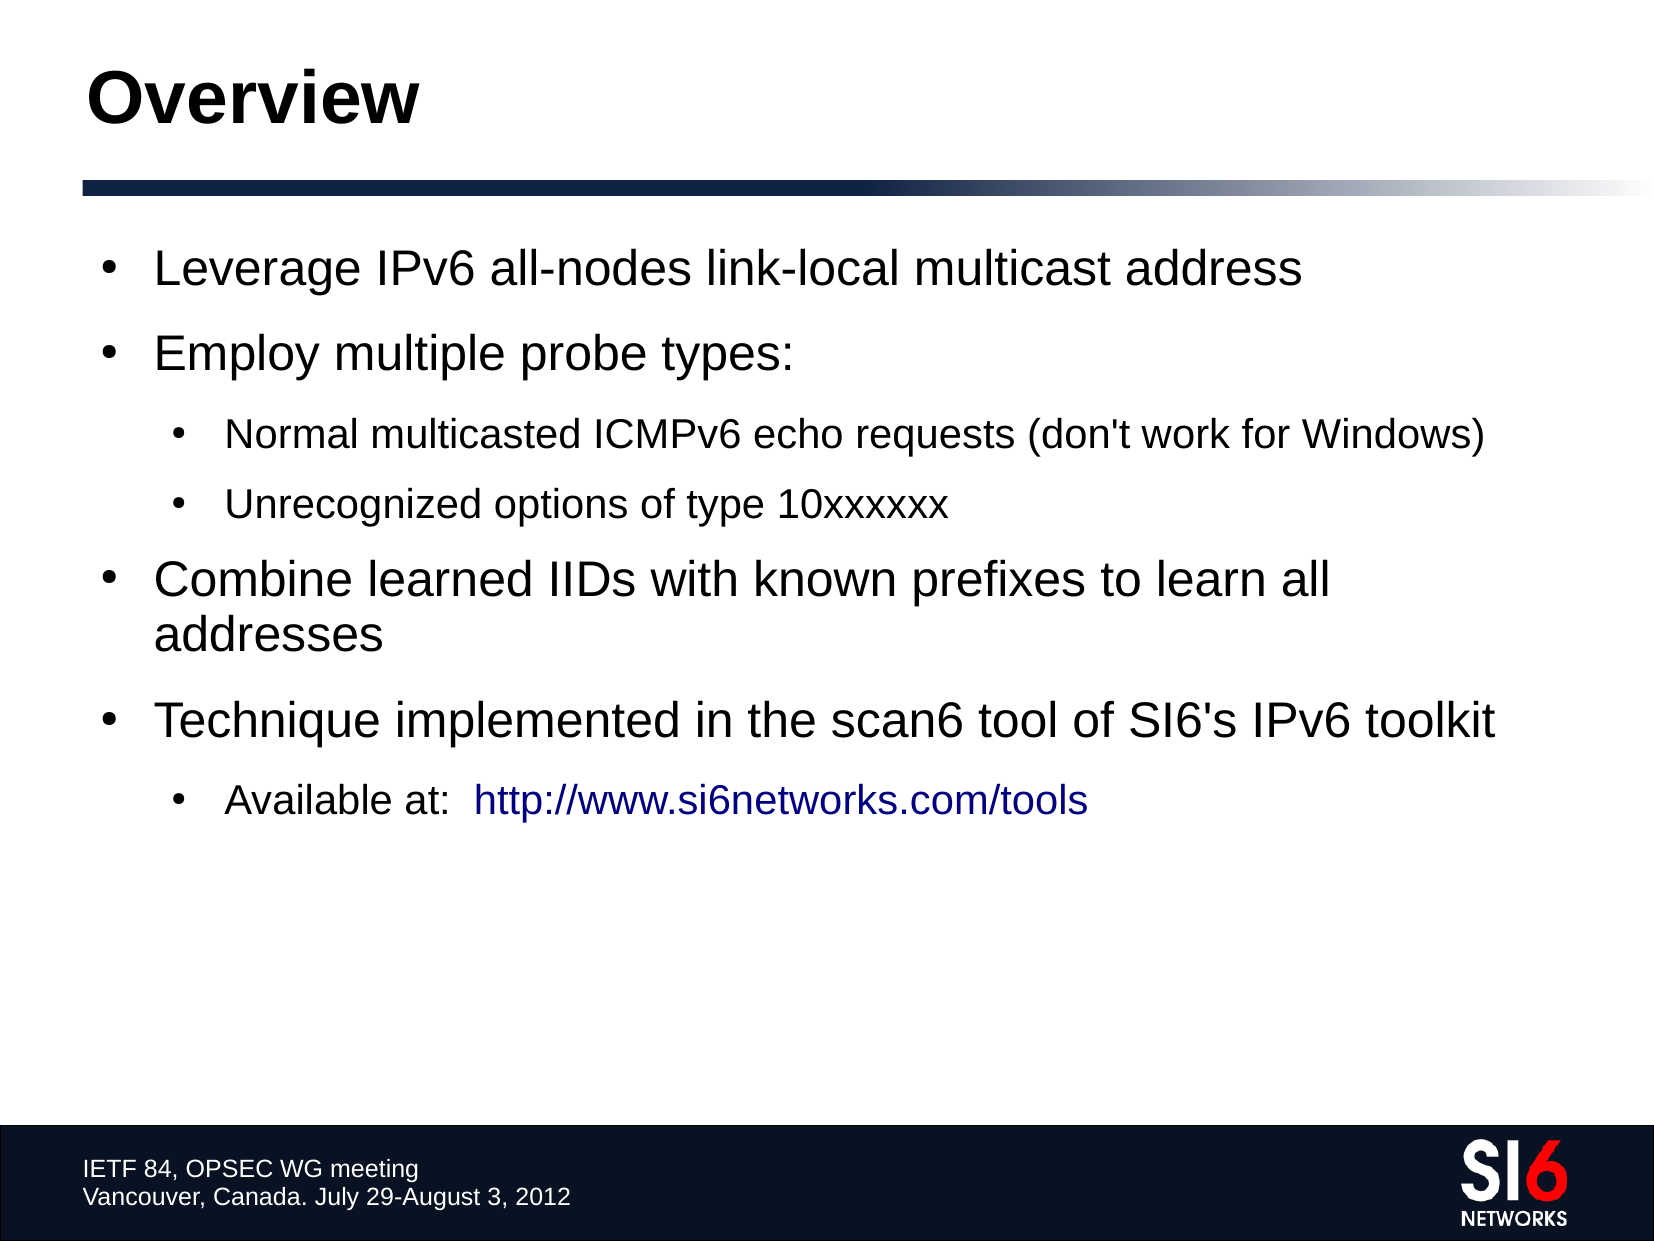

# Overview
Leverage IPv6 all-nodes link-local multicast address
Employ multiple probe types:
Normal multicasted ICMPv6 echo requests (don't work for Windows)
Unrecognized options of type 10xxxxxx
Combine learned IIDs with known prefixes to learn all addresses
Technique implemented in the scan6 tool of SI6's IPv6 toolkit
Available at: http://www.si6networks.com/tools